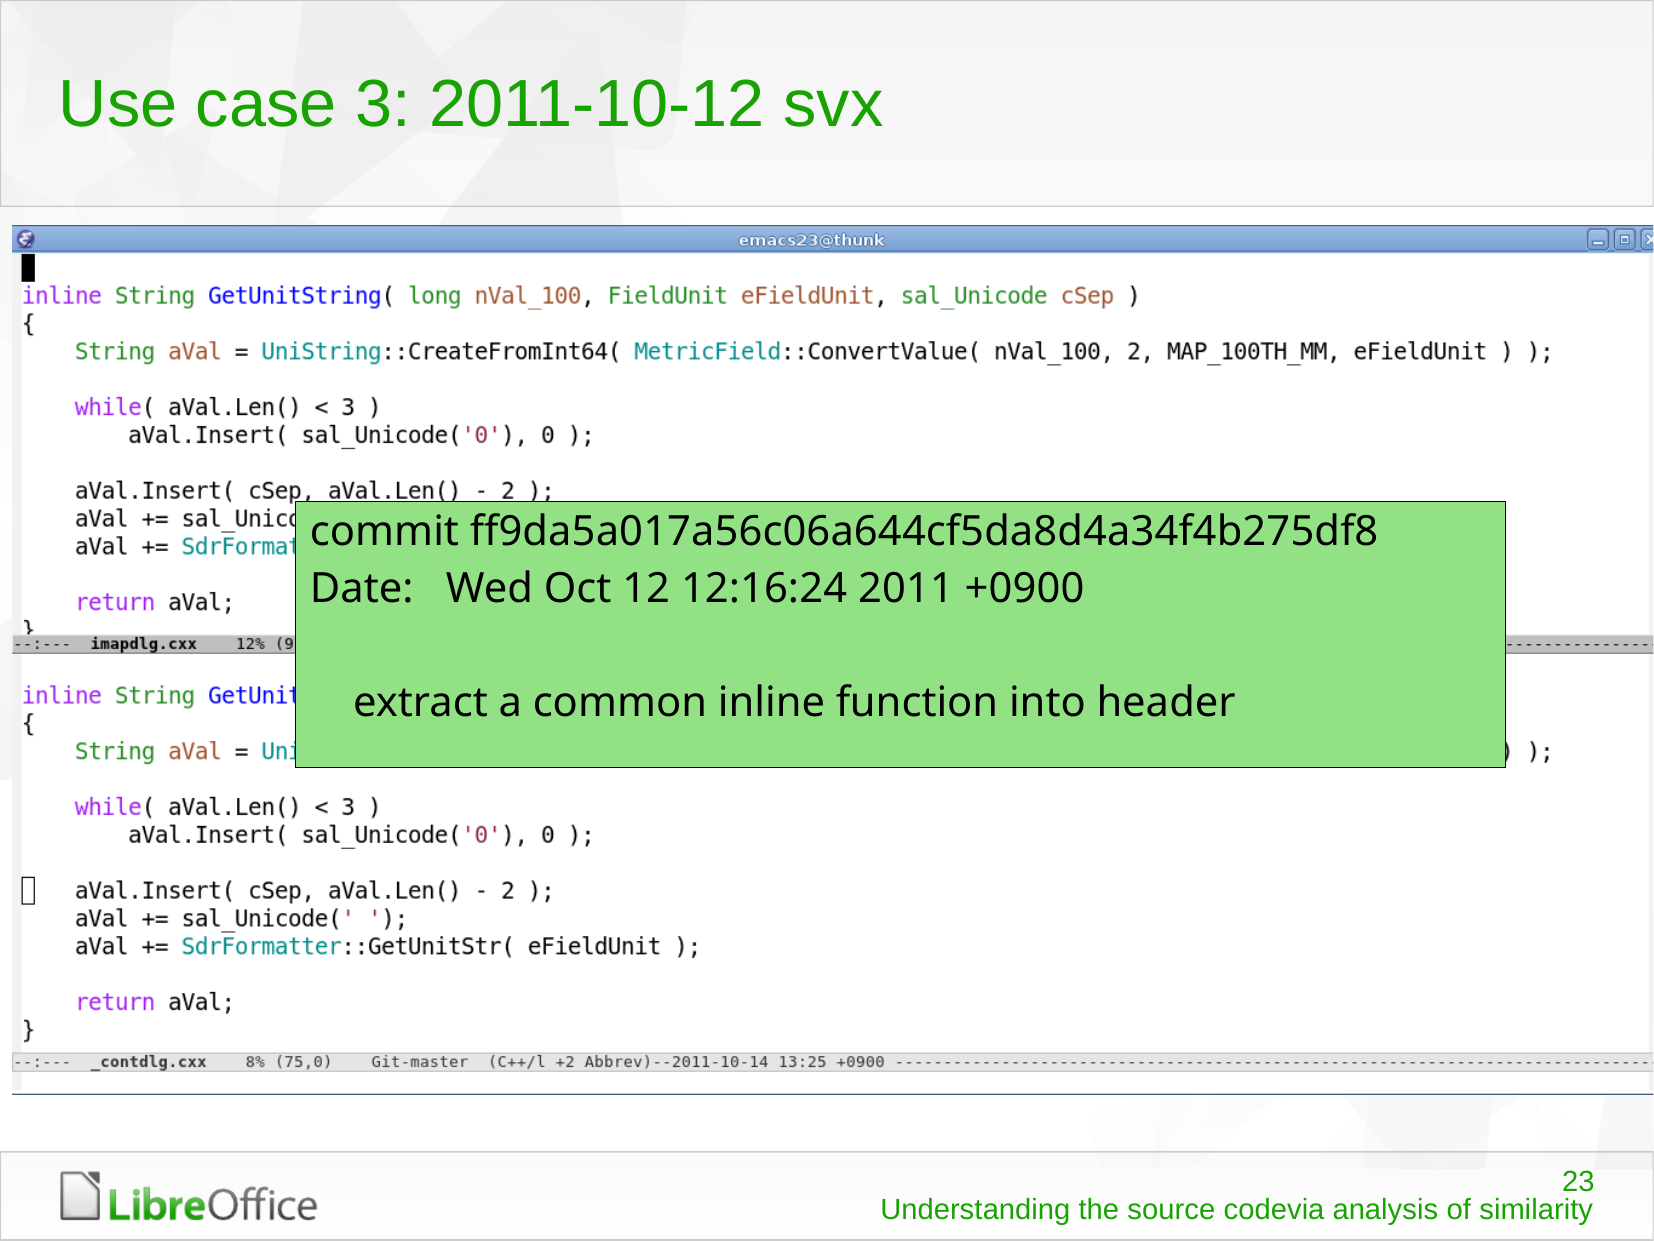

# Use case 3: 2011-10-12 svx
commit ff9da5a017a56c06a644cf5da8d4a34f4b275df8
Date: Wed Oct 12 12:16:24 2011 +0900
 extract a common inline function into header
23
Understanding the source codevia analysis of similarity